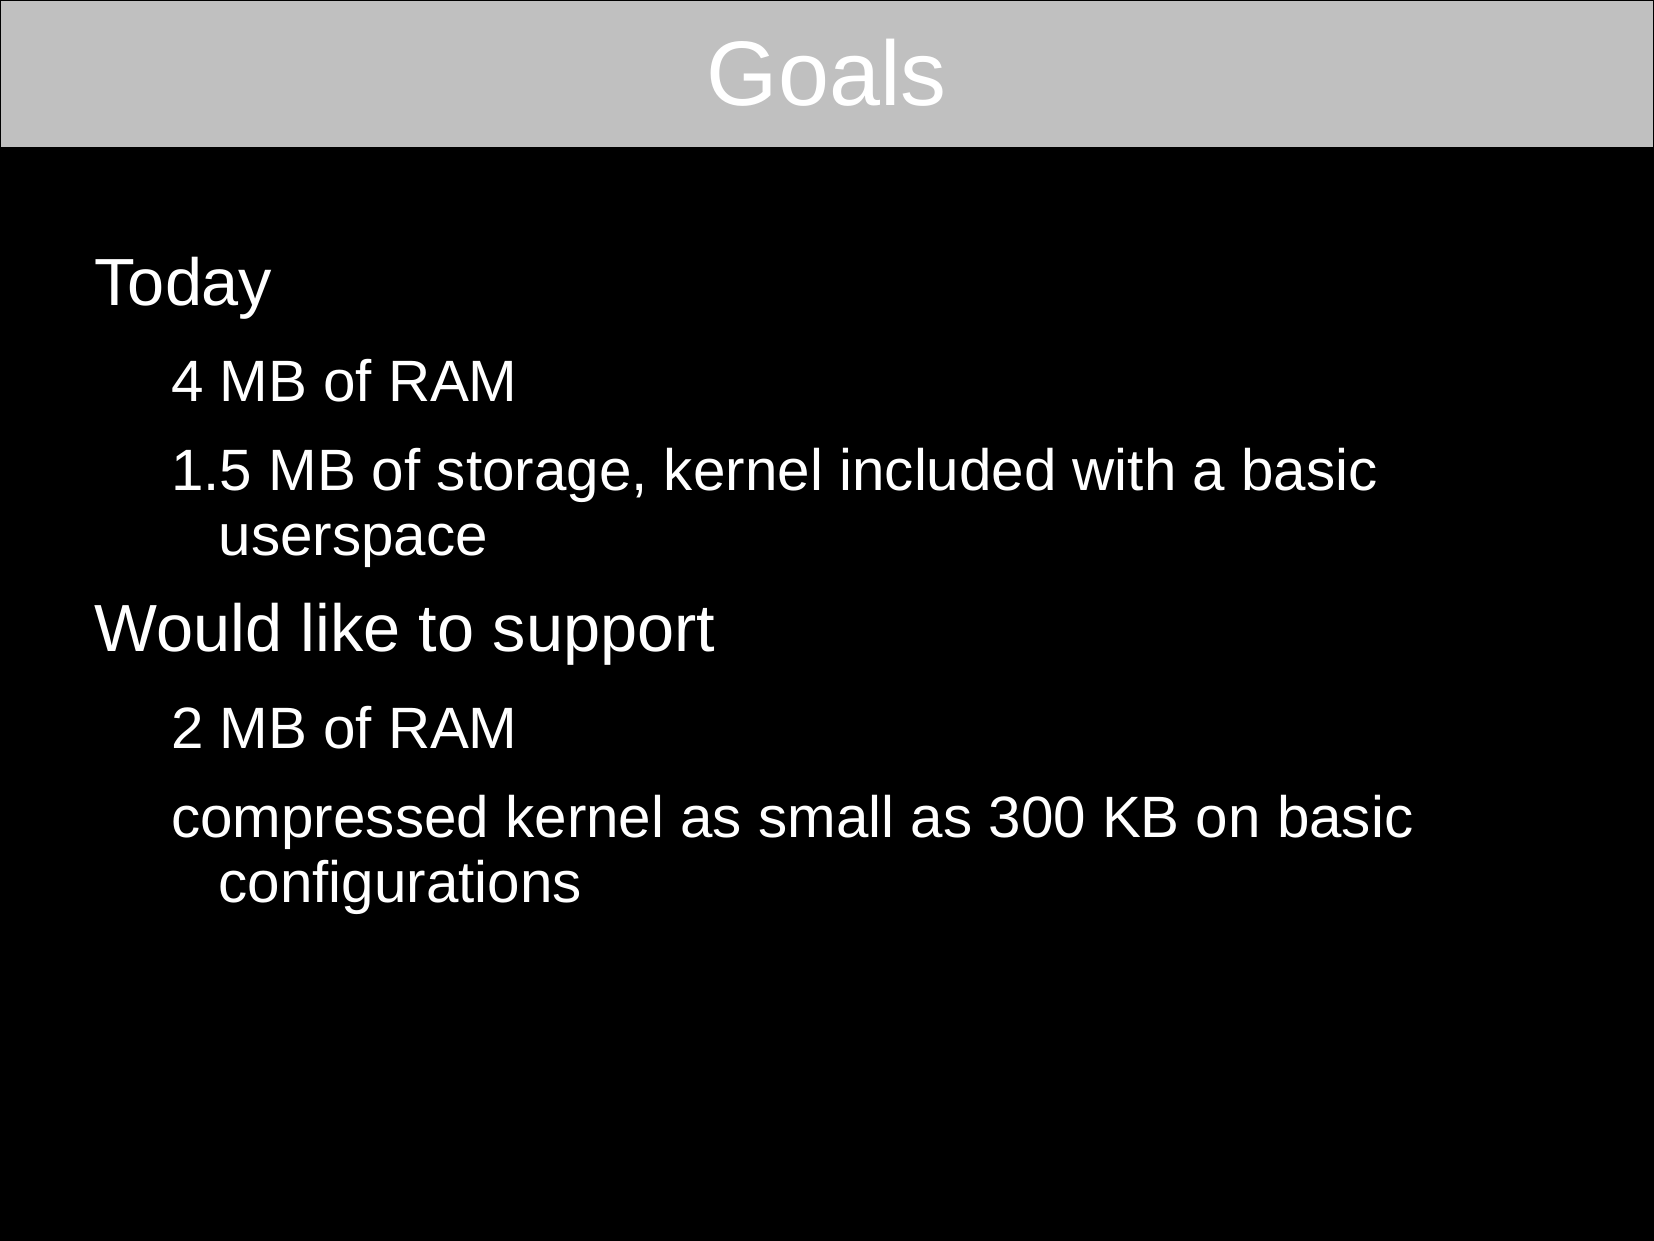

# Goals
Today
4 MB of RAM
1.5 MB of storage, kernel included with a basic userspace
Would like to support
2 MB of RAM
compressed kernel as small as 300 KB on basic configurations